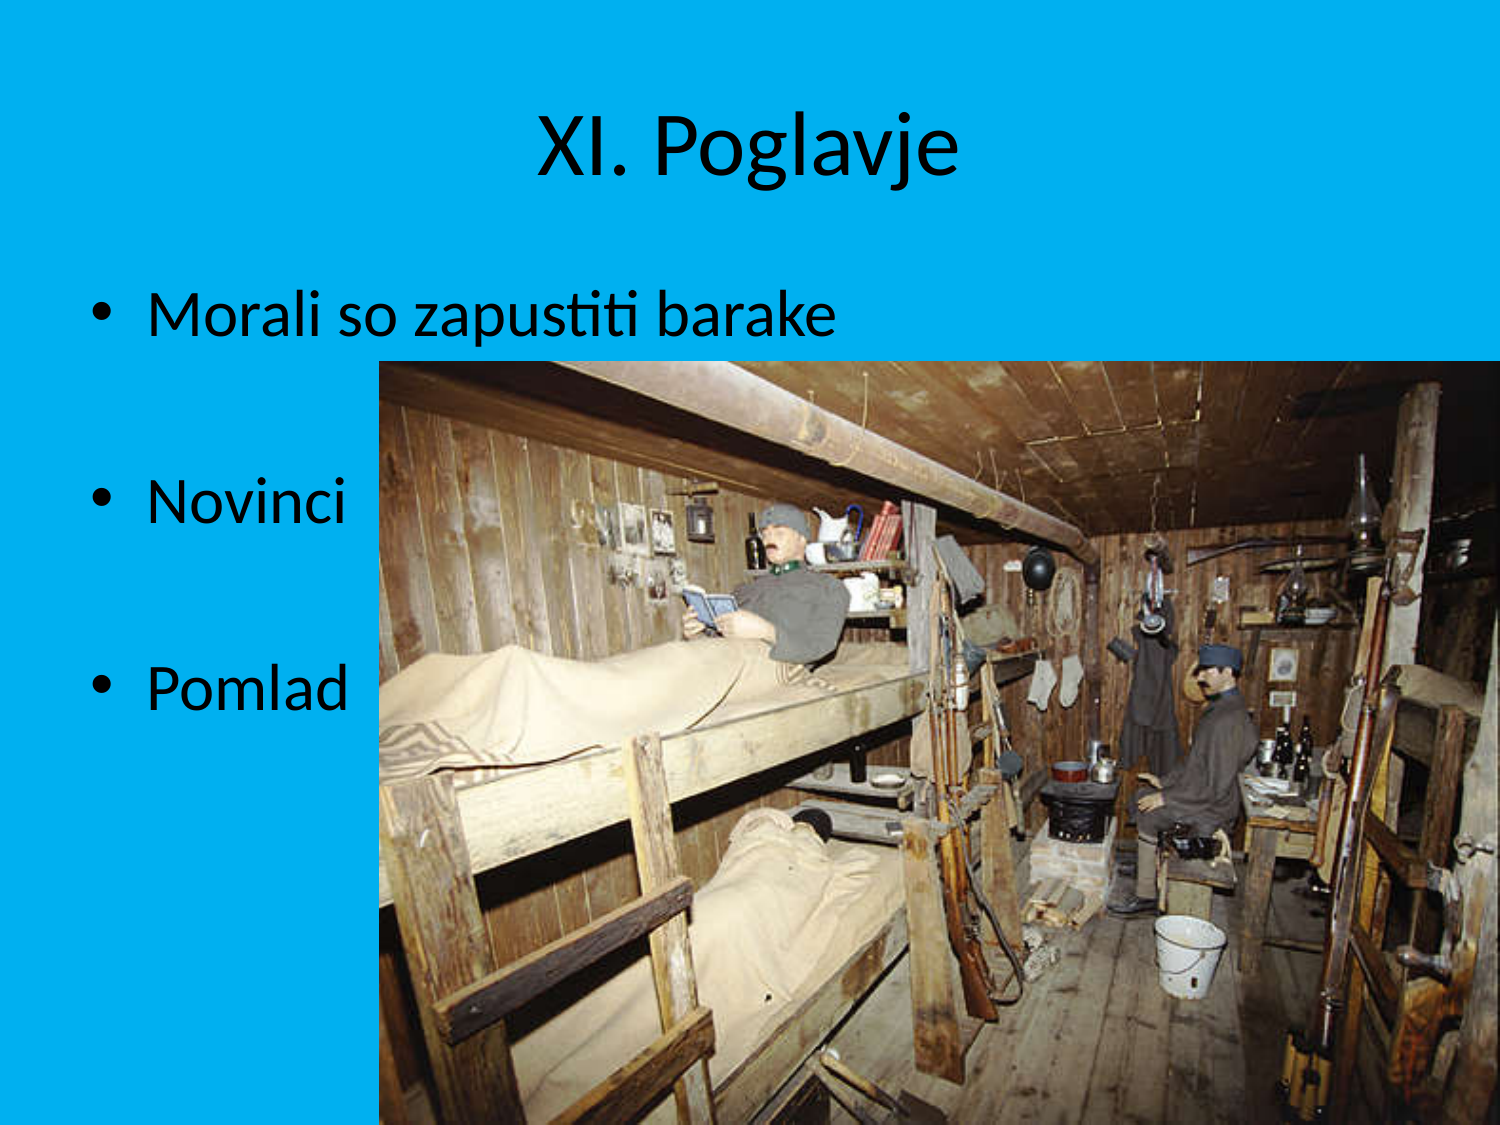

# XI. Poglavje
Morali so zapustiti barake
Novinci
Pomlad